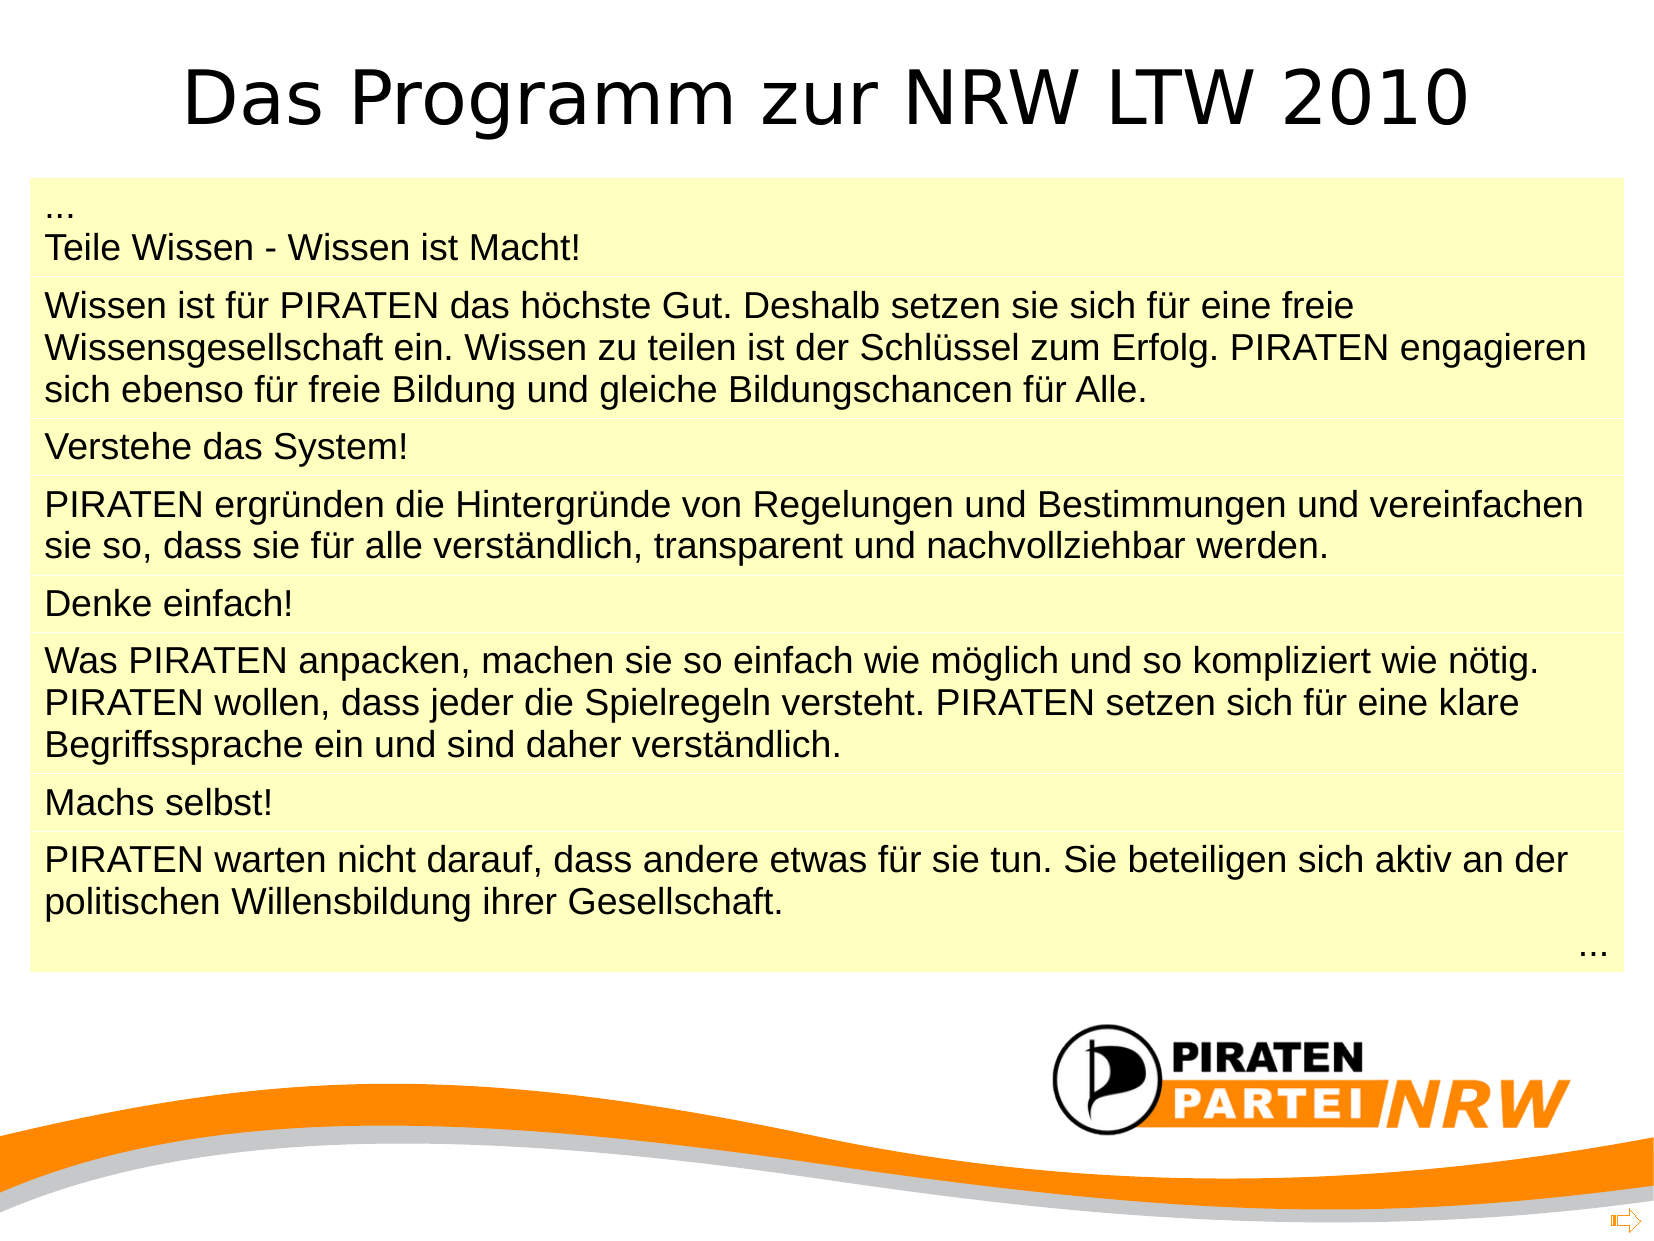

# Das Programm zur NRW LTW 2010
| ... Teile Wissen - Wissen ist Macht! |
| --- |
| Wissen ist für PIRATEN das höchste Gut. Deshalb setzen sie sich für eine freie Wissensgesellschaft ein. Wissen zu teilen ist der Schlüssel zum Erfolg. PIRATEN engagieren sich ebenso für freie Bildung und gleiche Bildungschancen für Alle. |
| Verstehe das System! |
| PIRATEN ergründen die Hintergründe von Regelungen und Bestimmungen und vereinfachen sie so, dass sie für alle verständlich, transparent und nachvollziehbar werden. |
| Denke einfach! |
| Was PIRATEN anpacken, machen sie so einfach wie möglich und so kompliziert wie nötig. PIRATEN wollen, dass jeder die Spielregeln versteht. PIRATEN setzen sich für eine klare Begriffssprache ein und sind daher verständlich. |
| Machs selbst! |
| PIRATEN warten nicht darauf, dass andere etwas für sie tun. Sie beteiligen sich aktiv an der politischen Willensbildung ihrer Gesellschaft. ... |